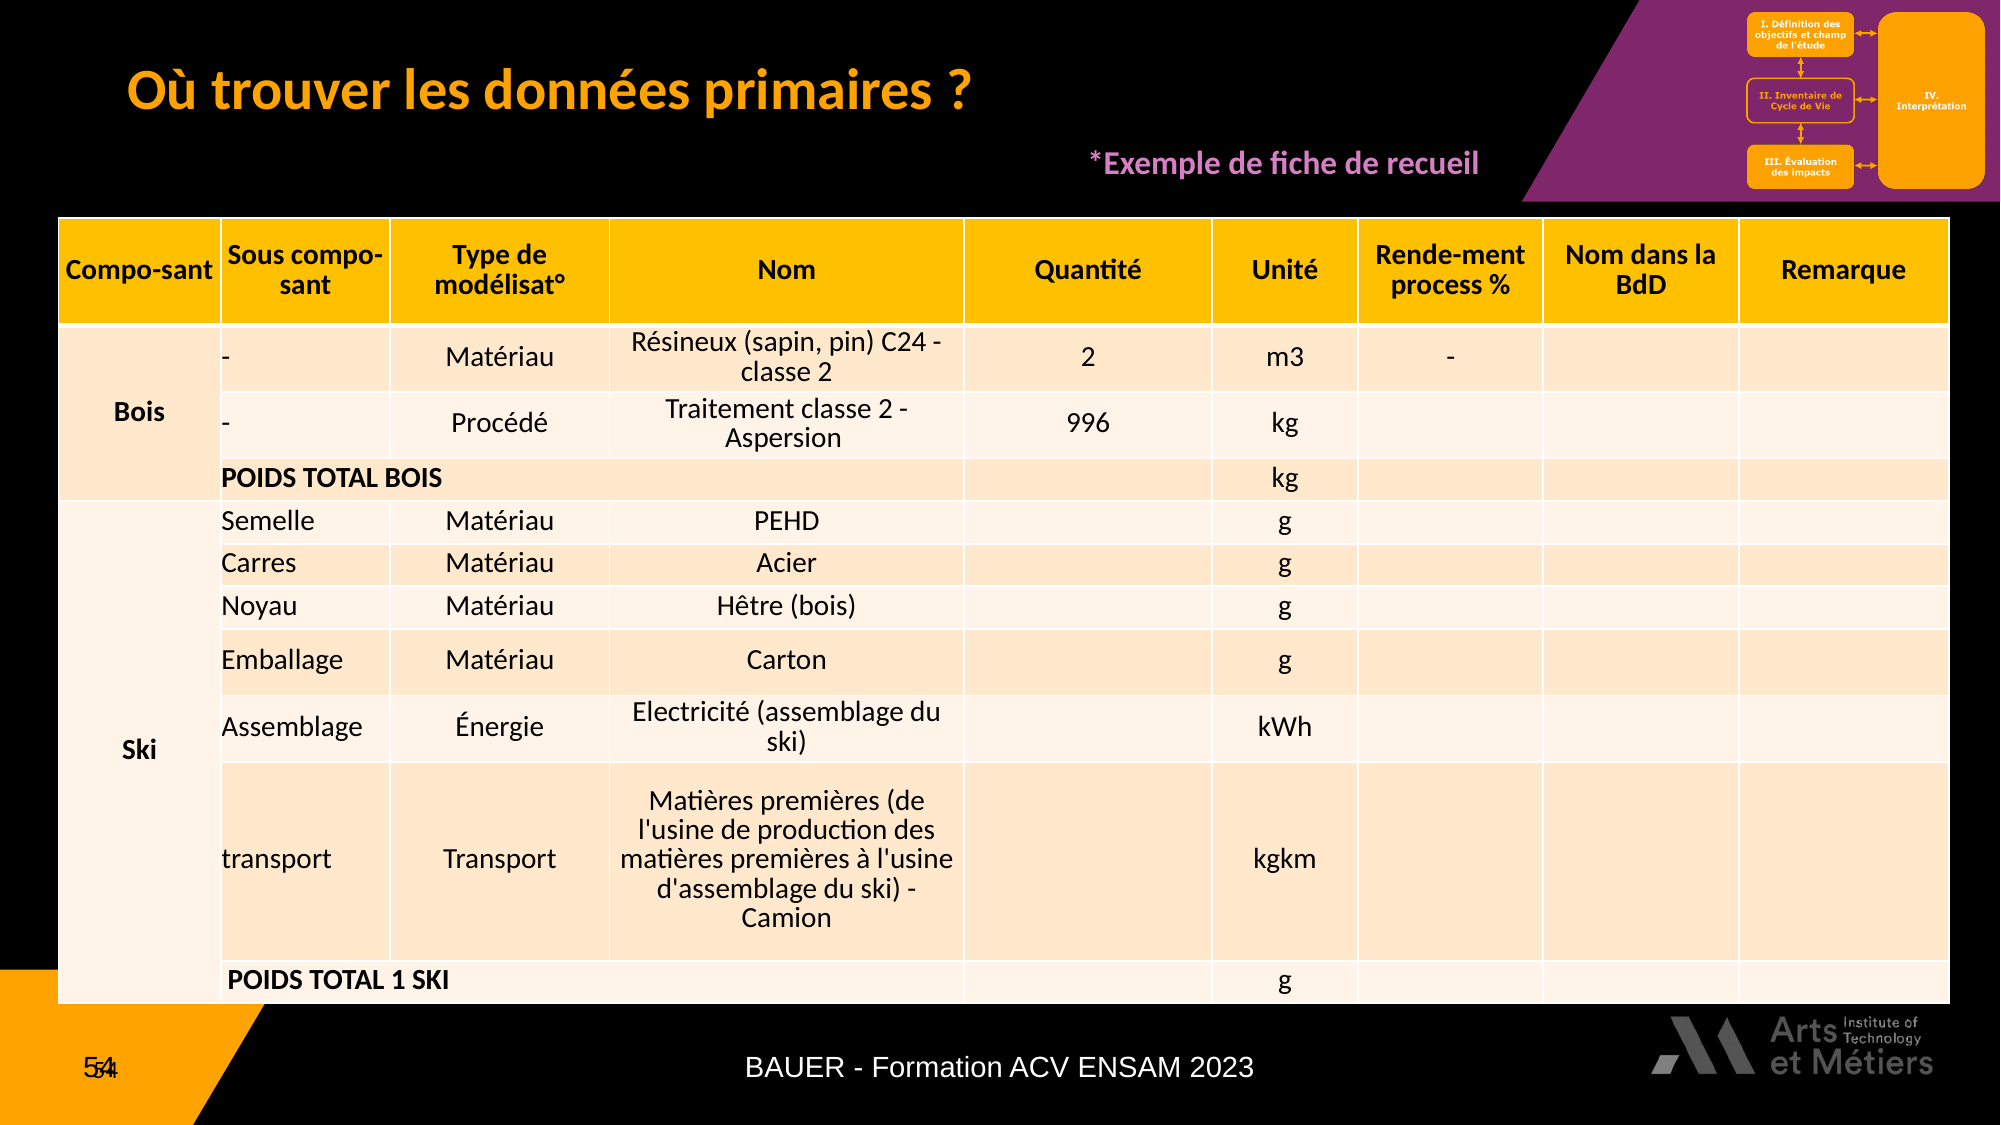

# Où trouver les données primaires ?
*Exemple de fiche de recueil
| Compo-sant | Sous compo-sant | Type de modélisat° | Nom | Quantité | Unité | Rende-ment process % | Nom dans la BdD | Remarque |
| --- | --- | --- | --- | --- | --- | --- | --- | --- |
| Bois | - | Matériau | Résineux (sapin, pin) C24 - classe 2 | 2 | m3 | - | | |
| | - | Procédé | Traitement classe 2 - Aspersion | 996 | kg | | | |
| | POIDS TOTAL BOIS | | | | kg | | | |
| Ski | Semelle | Matériau | PEHD | | g | | | |
| | Carres | Matériau | Acier | | g | | | |
| | Noyau | Matériau | Hêtre (bois) | | g | | | |
| | Emballage | Matériau | Carton | | g | | | |
| | Assemblage | Énergie | Electricité (assemblage du ski) | | kWh | | | |
| | transport | Transport | Matières premières (de l'usine de production des matières premières à l'usine d'assemblage du ski) - Camion | | kgkm | | | |
| | POIDS TOTAL 1 SKI | | | | g | | | |